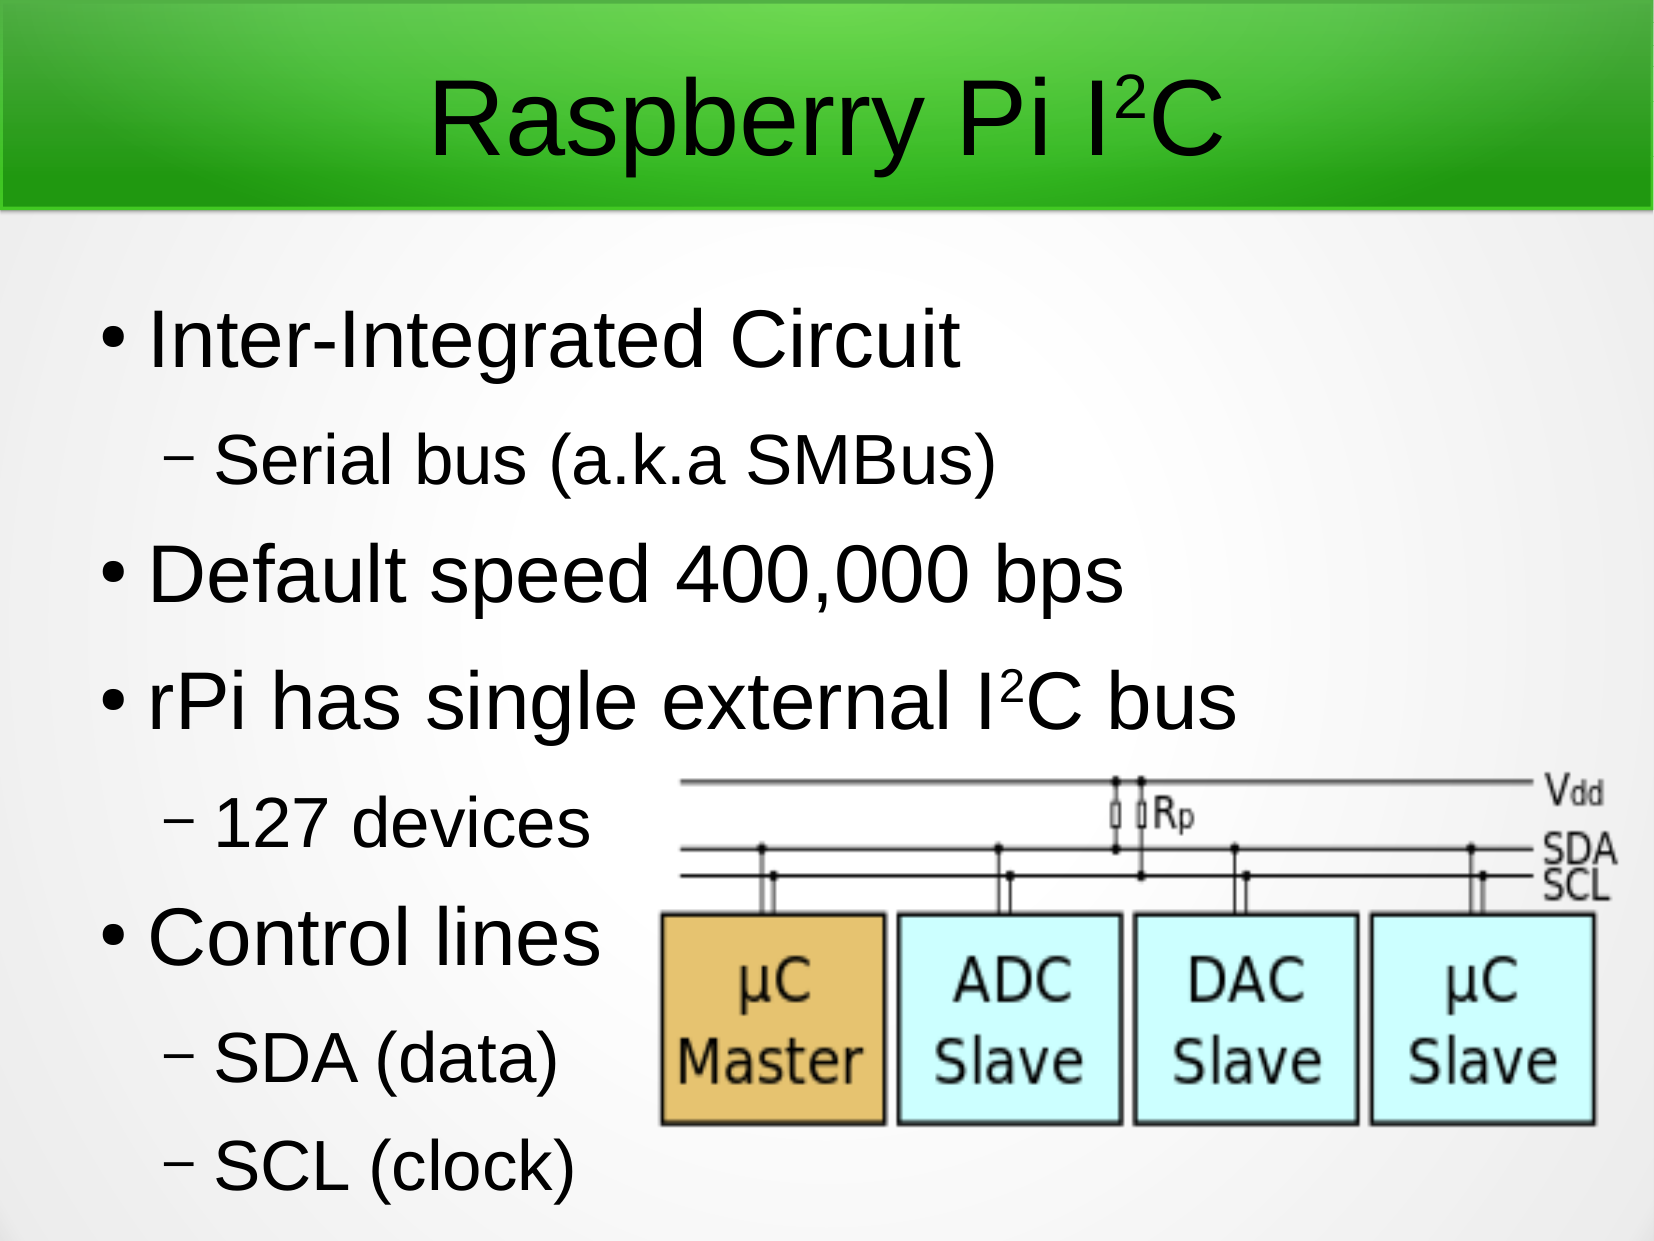

# Raspberry Pi I2C
Inter-Integrated Circuit
Serial bus (a.k.a SMBus)
Default speed 400,000 bps
rPi has single external I2C bus
127 devices
Control lines
SDA (data)
SCL (clock)